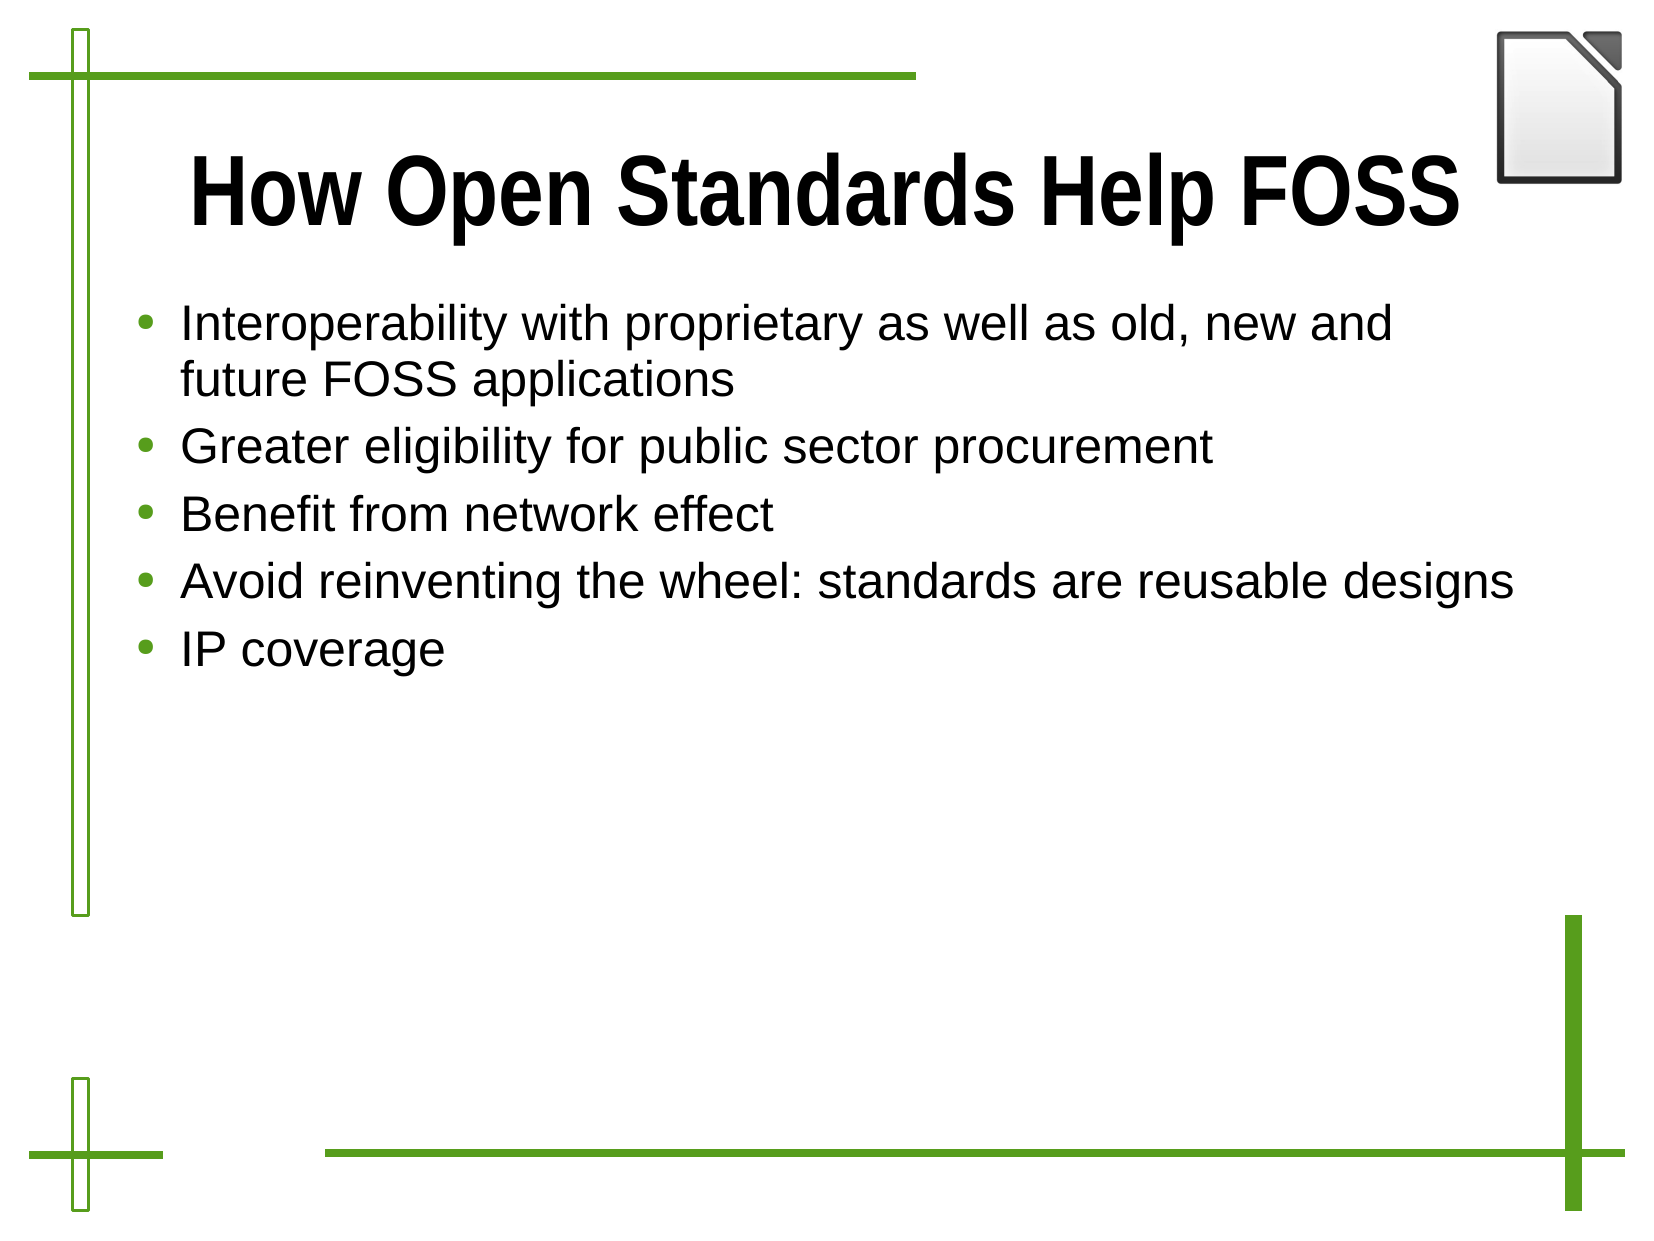

# How Open Standards Help FOSS
Interoperability with proprietary as well as old, new and future FOSS applications
Greater eligibility for public sector procurement
Benefit from network effect
Avoid reinventing the wheel: standards are reusable designs
IP coverage